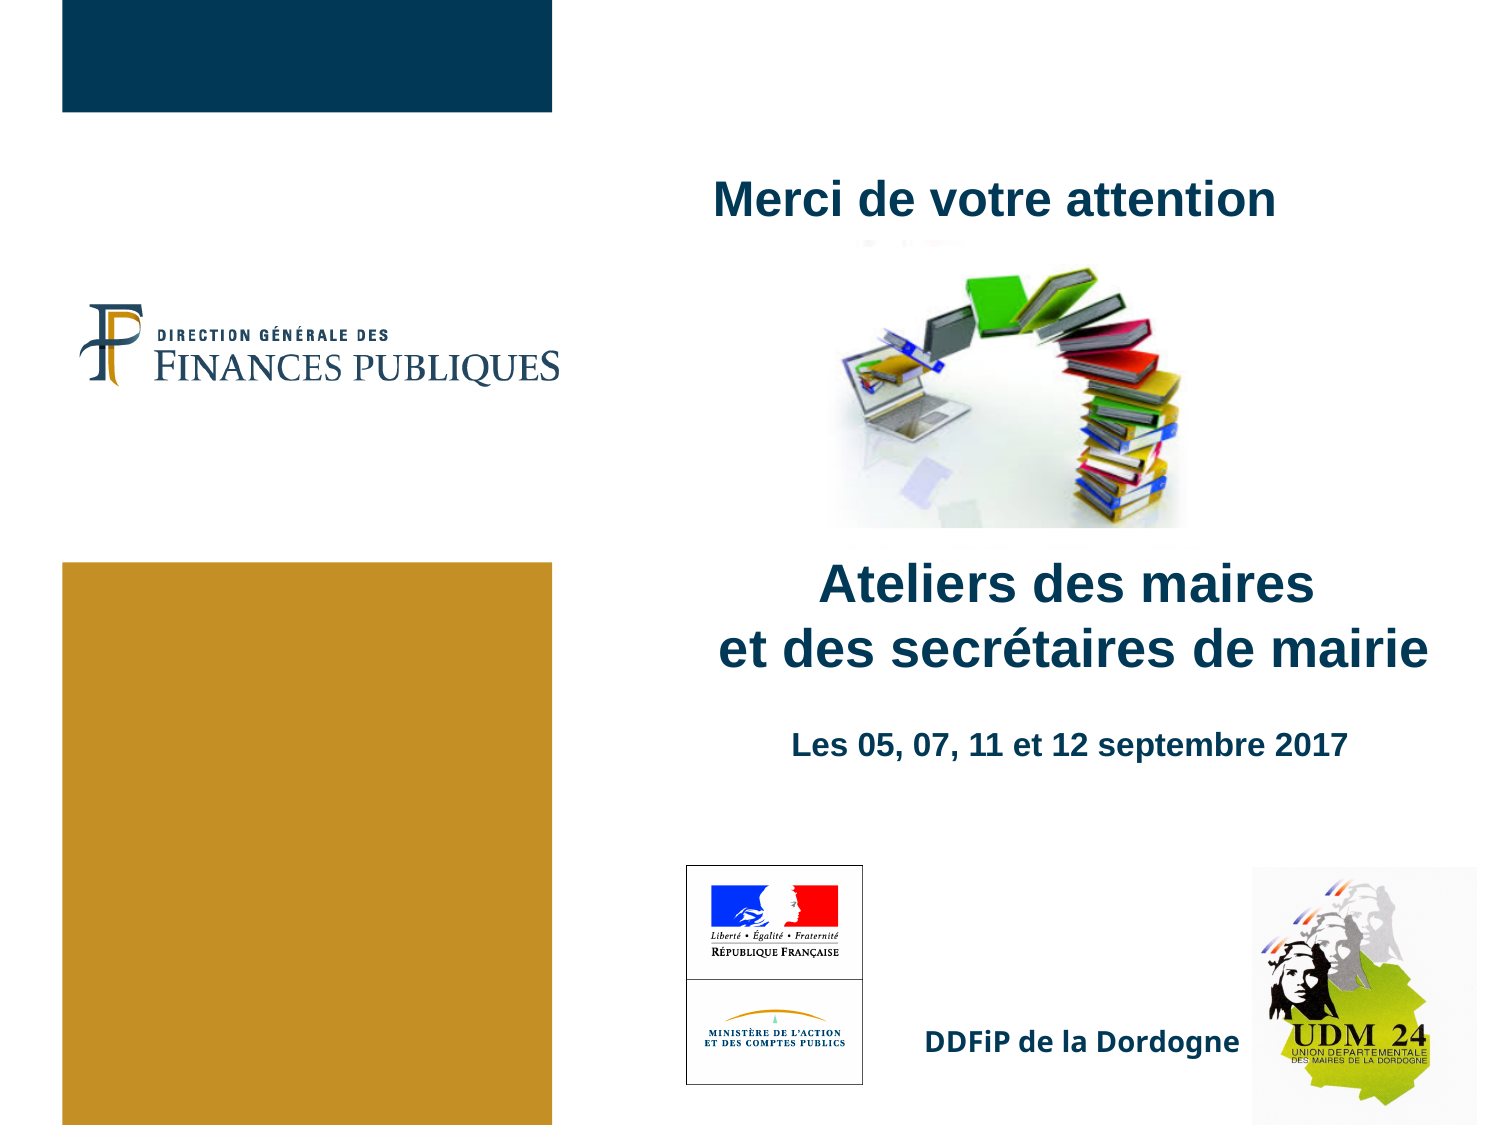

Merci de votre attention
# Ateliers des maires et des secrétaires de mairie Les 05, 07, 11 et 12 septembre 2017
DDFiP de la Dordogne